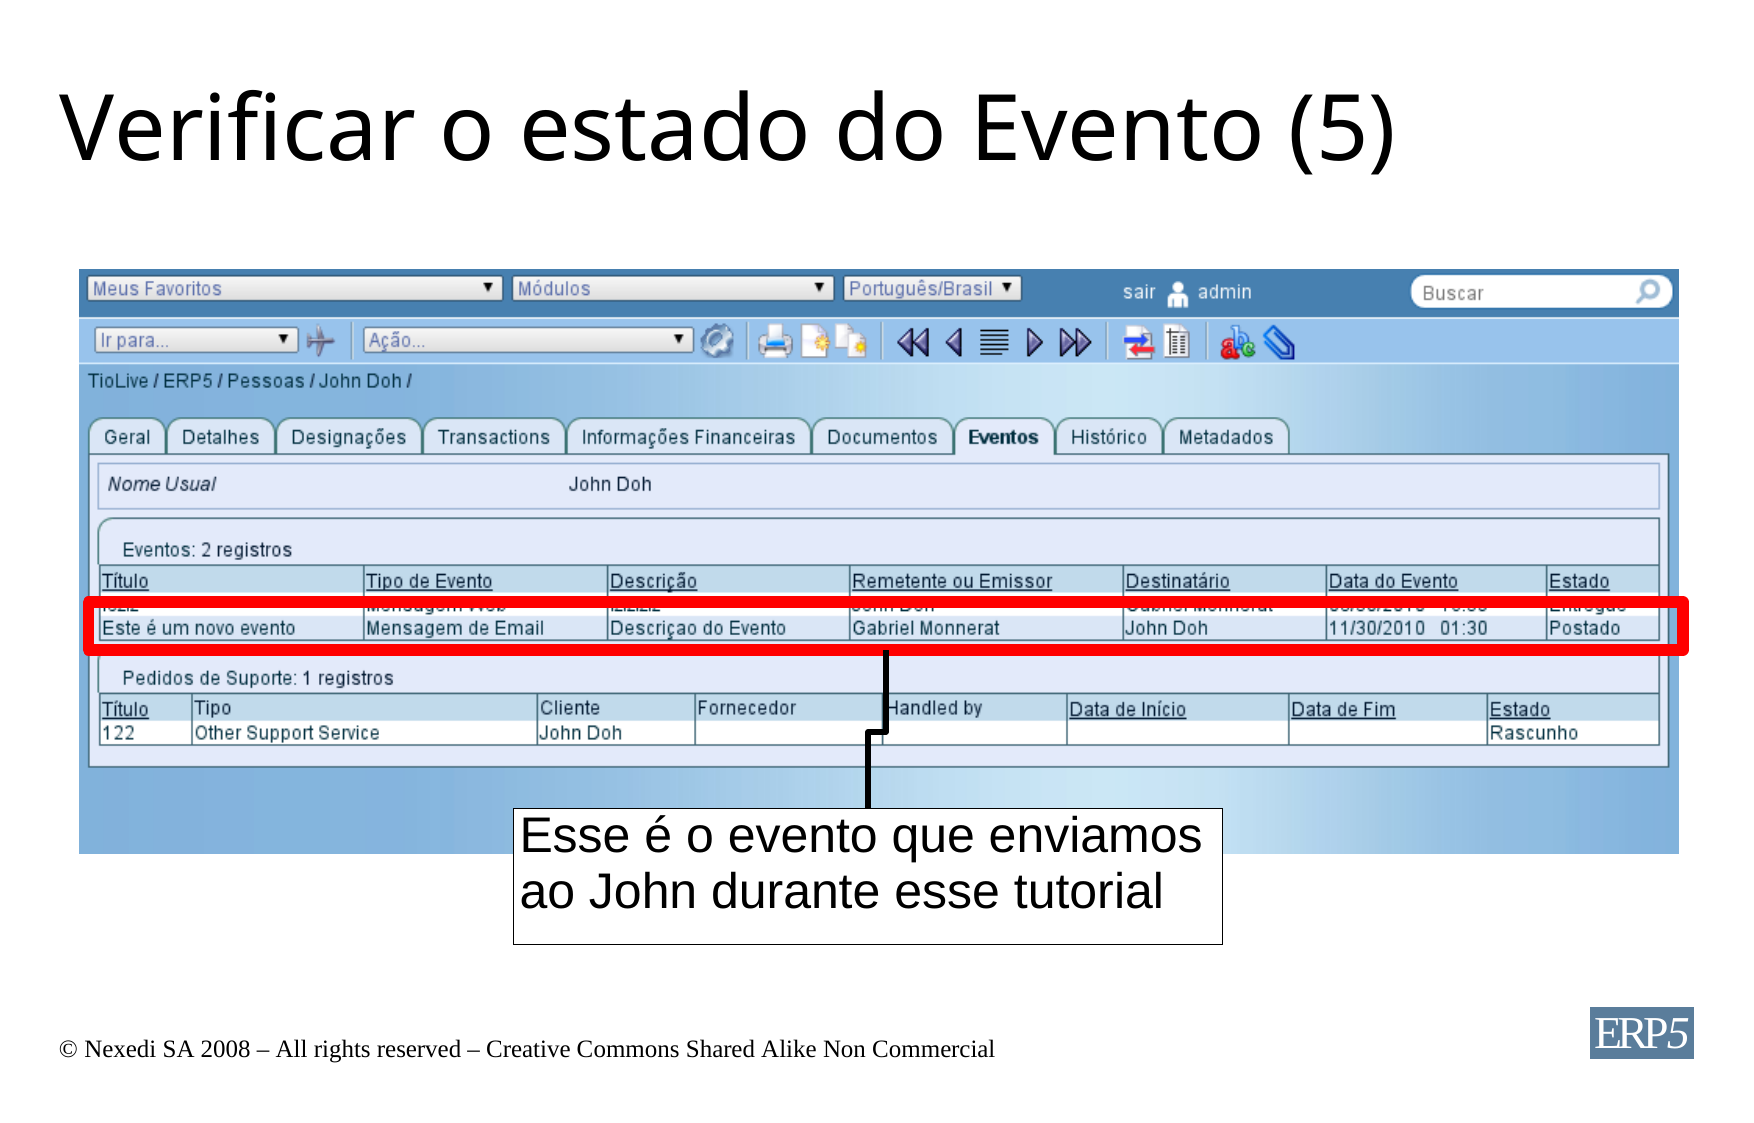

# Verificar o estado do Evento (5)
Esse é o evento que enviamos ao John durante esse tutorial